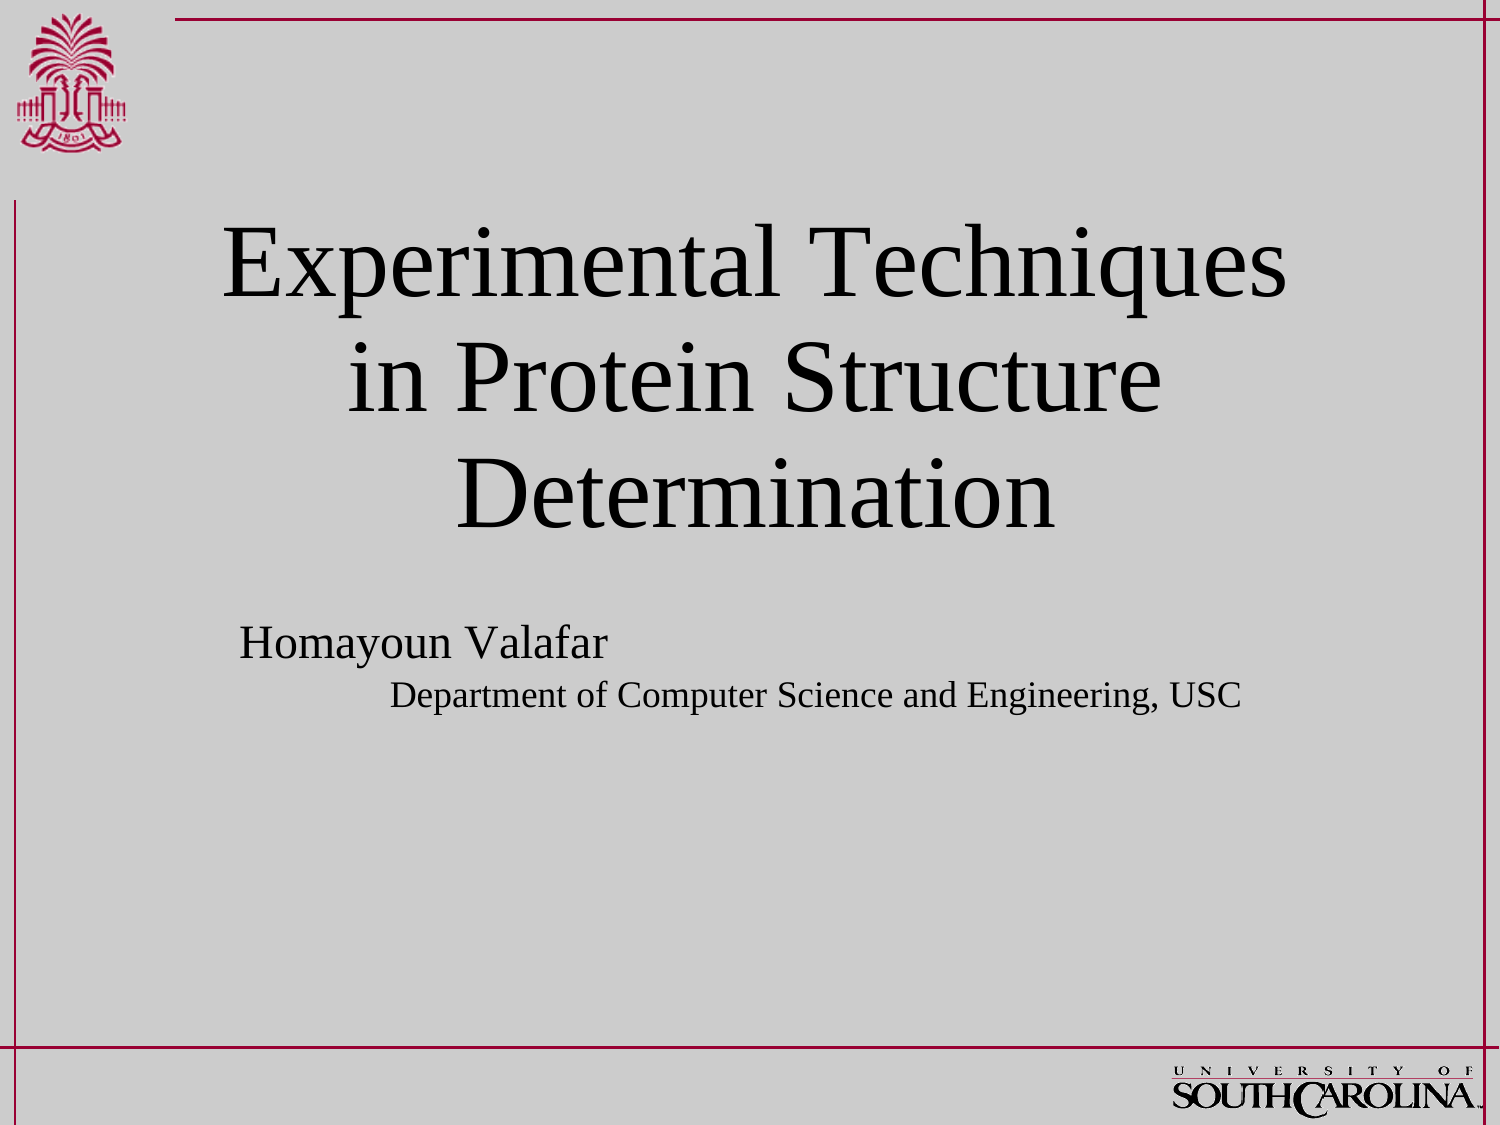

# Experimental Techniques in Protein Structure Determination
Homayoun Valafar
	Department of Computer Science and Engineering, USC